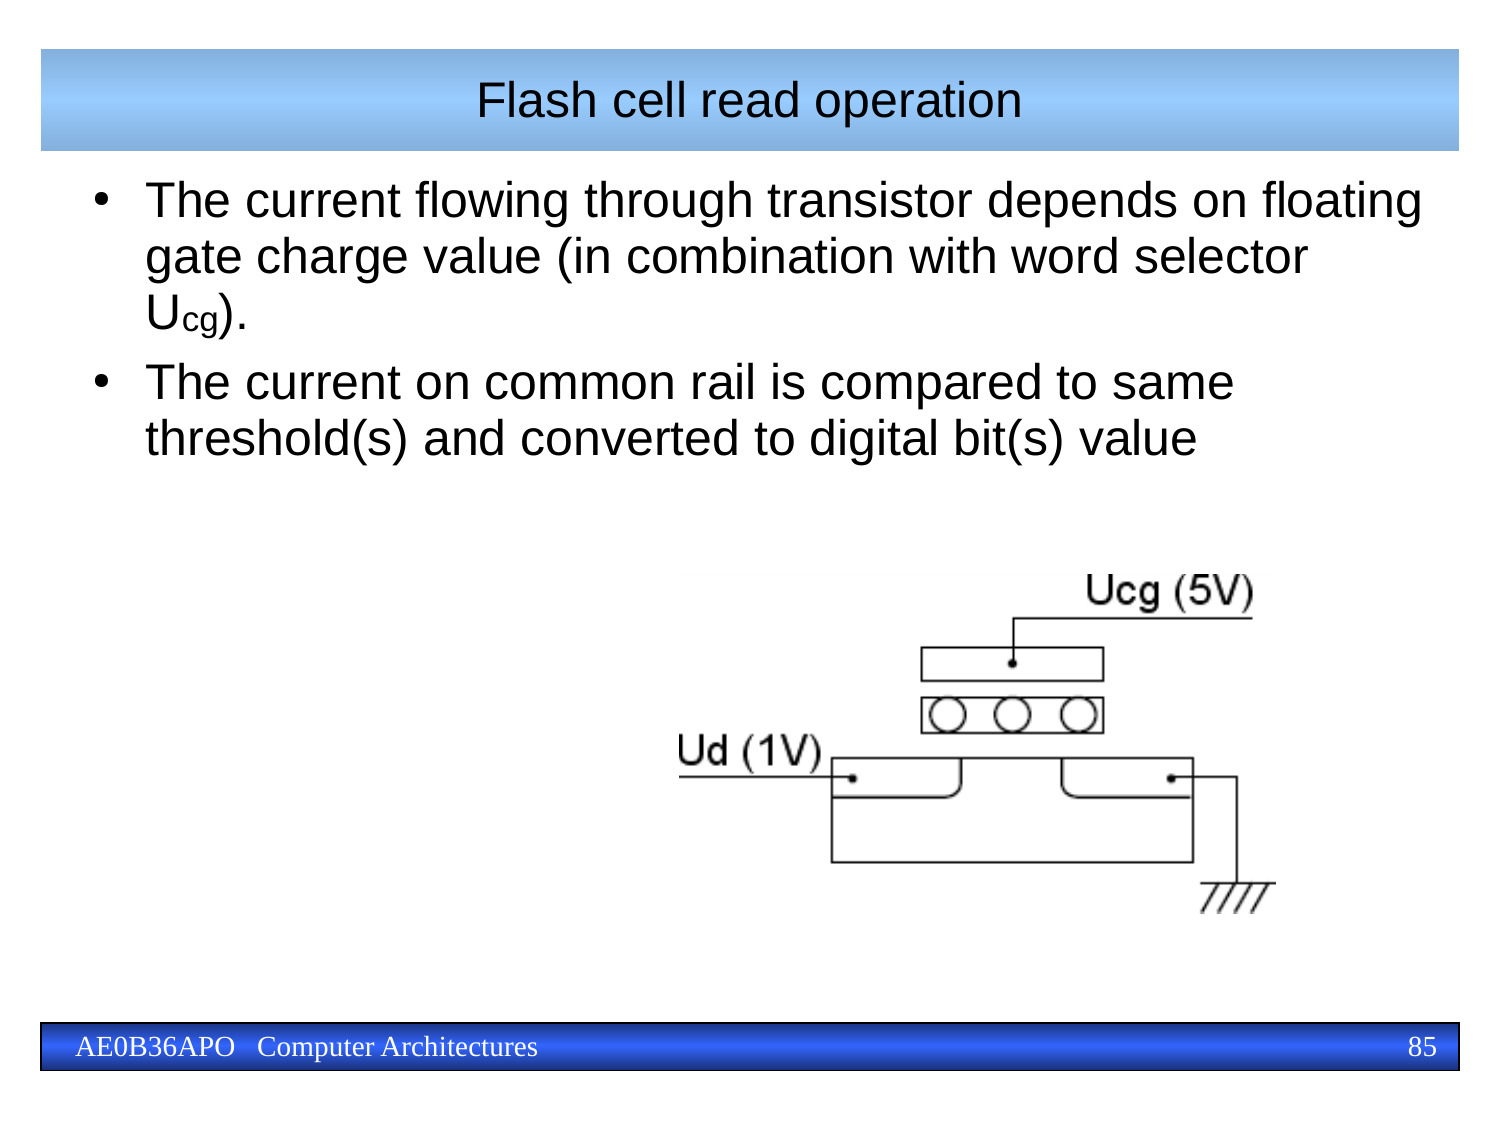

# Flash cell read operation
The current flowing through transistor depends on floating gate charge value (in combination with word selector Ucg).
The current on common rail is compared to same threshold(s) and converted to digital bit(s) value
AE0B36APO Computer Architectures
85